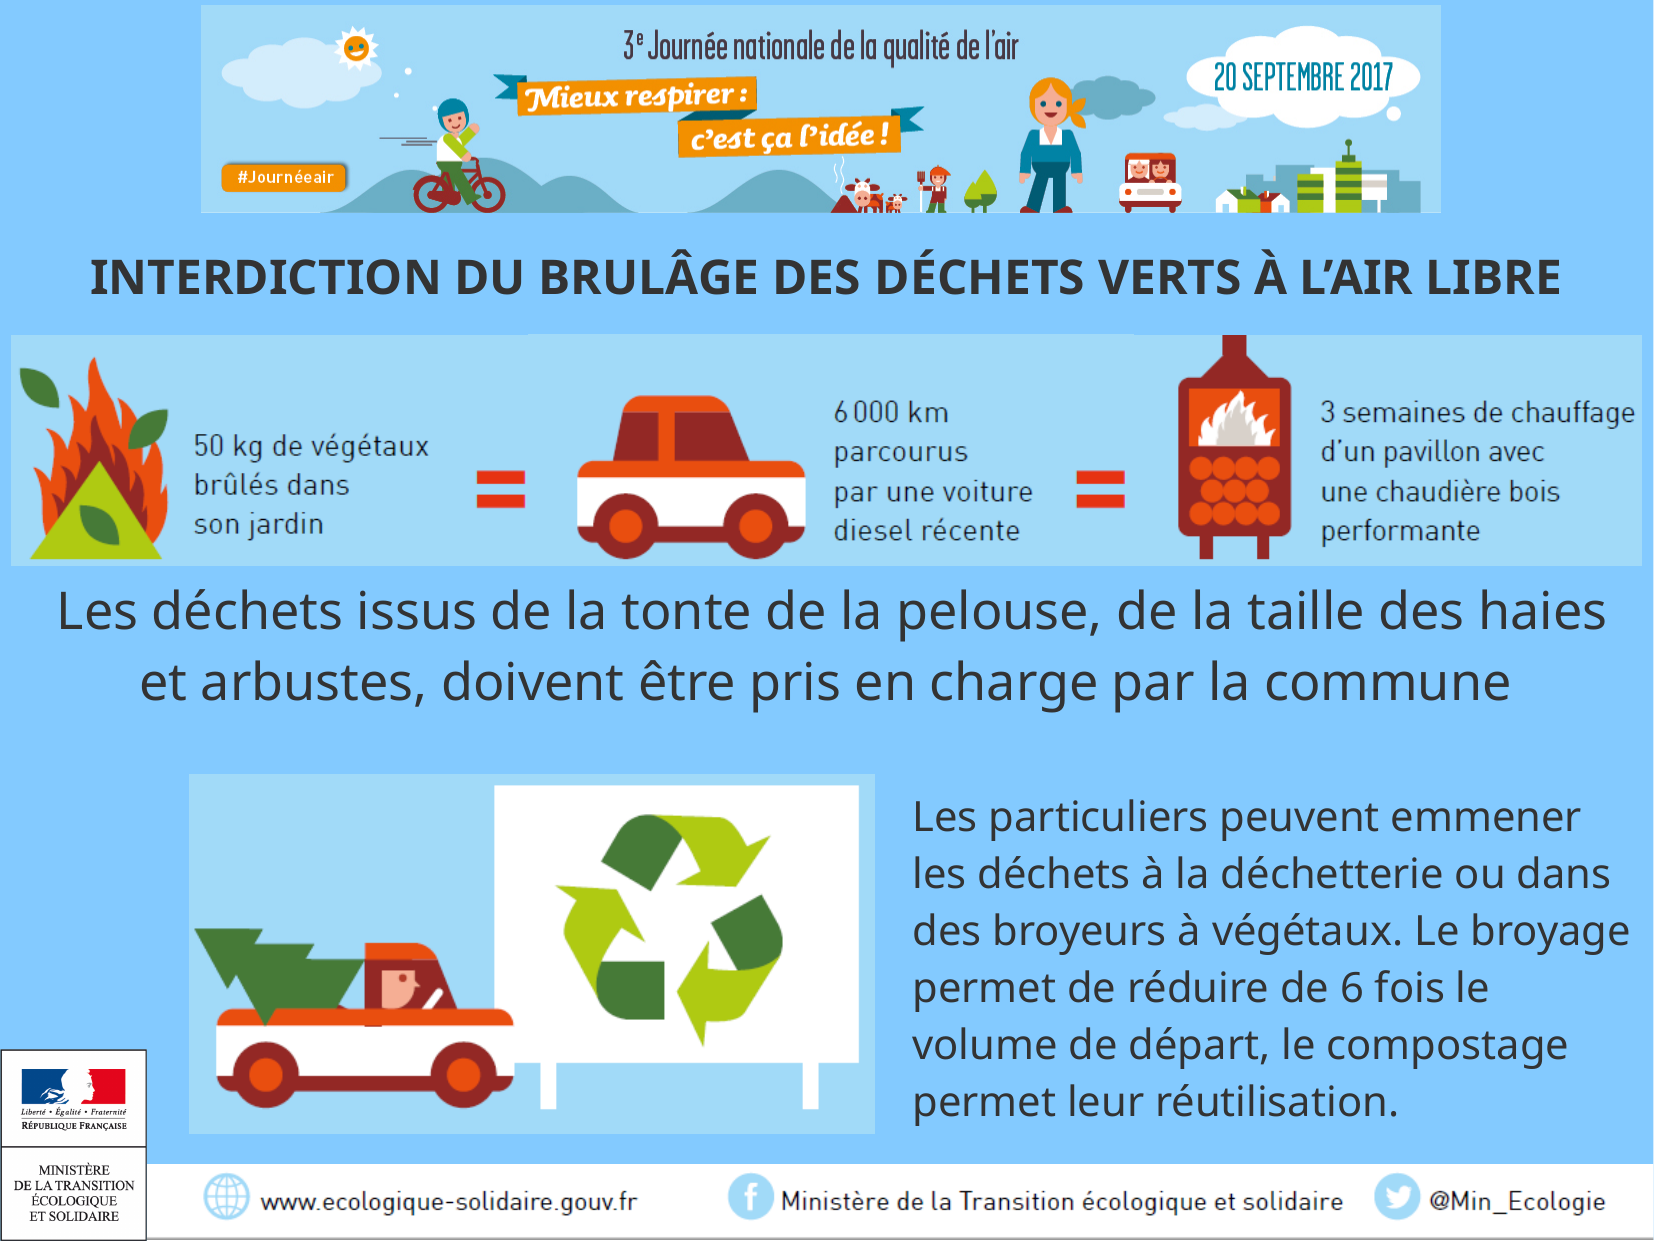

INTERDICTION DU BRULÂGE DES DÉCHETS VERTS À L’AIR LIBRE
Les déchets issus de la tonte de la pelouse, de la taille des haies et arbustes, doivent être pris en charge par la commune
Les particuliers peuvent emmener les déchets à la déchetterie ou dans des broyeurs à végétaux. Le broyage permet de réduire de 6 fois le volume de départ, le compostage permet leur réutilisation.